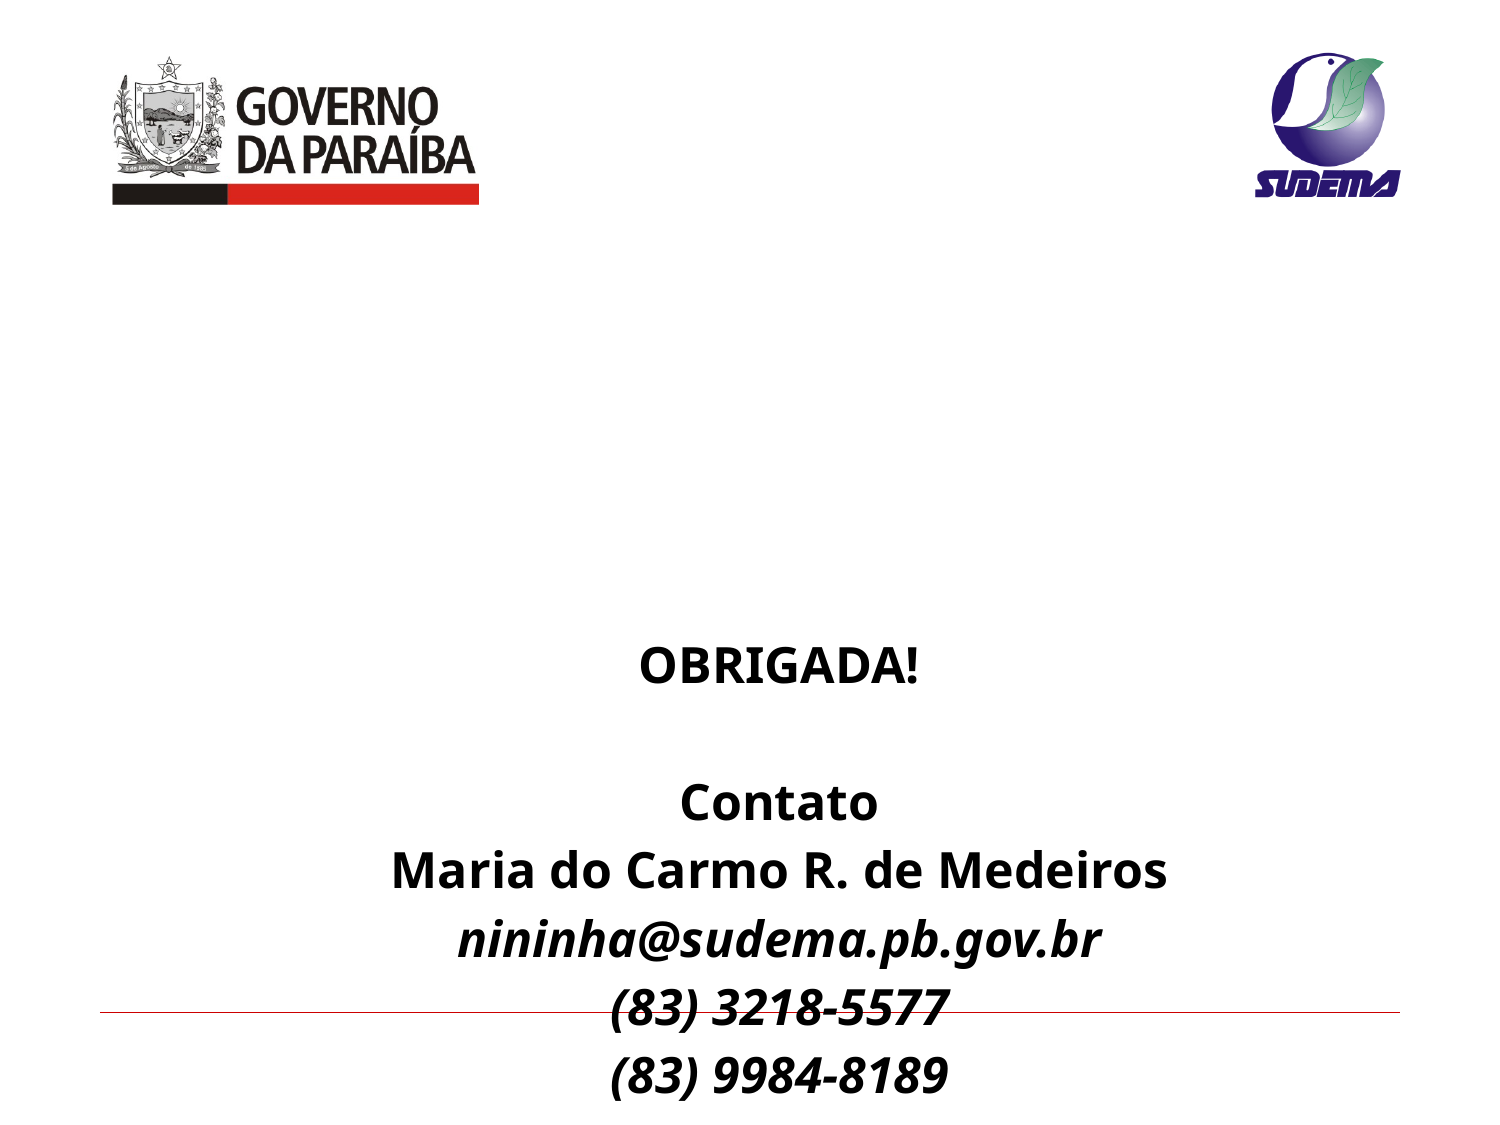

# OBRIGADA! Contato Maria do Carmo R. de Medeiros nininha@sudema.pb.gov.br (83) 3218-5577 (83) 9984-8189